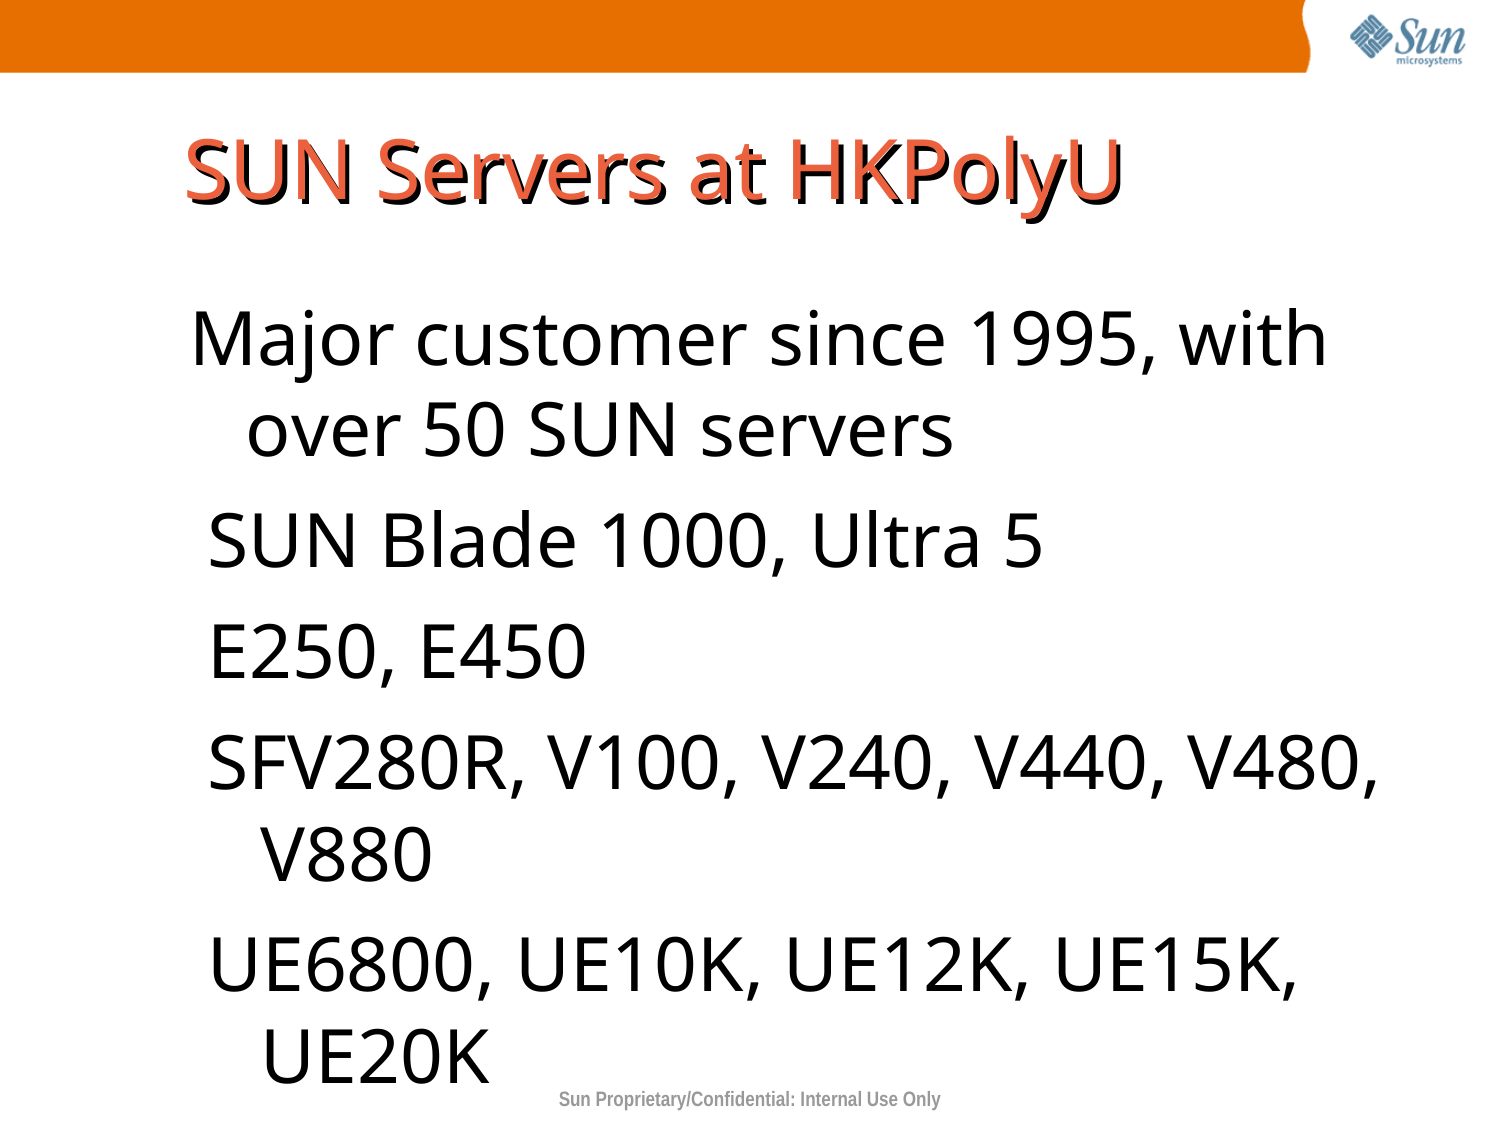

# SUN Servers at HKPolyU
Major customer since 1995, with over 50 SUN servers
SUN Blade 1000, Ultra 5
E250, E450
SFV280R, V100, V240, V440, V480, V880
UE6800, UE10K, UE12K, UE15K, UE20K